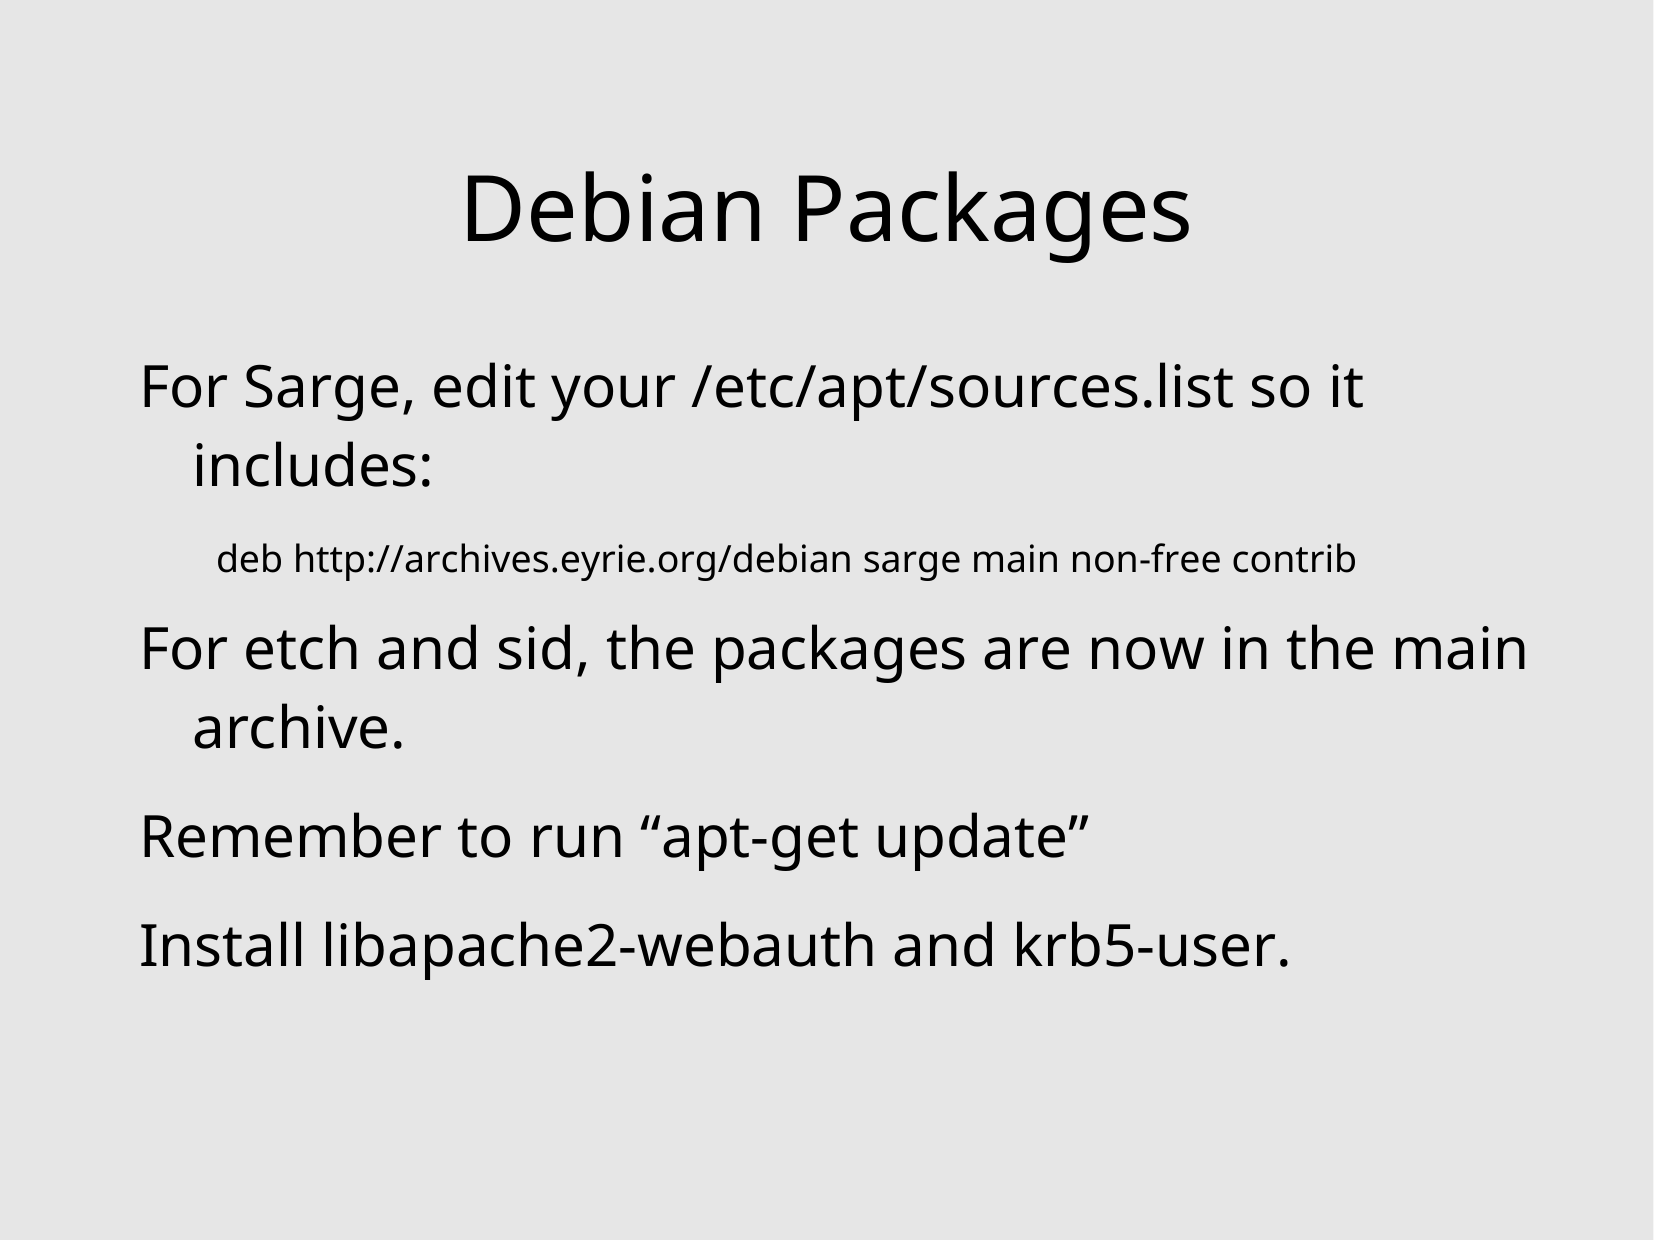

# Debian Packages
For Sarge, edit your /etc/apt/sources.list so it includes:
deb http://archives.eyrie.org/debian sarge main non-free contrib
For etch and sid, the packages are now in the main archive.
Remember to run “apt-get update”
Install libapache2-webauth and krb5-user.